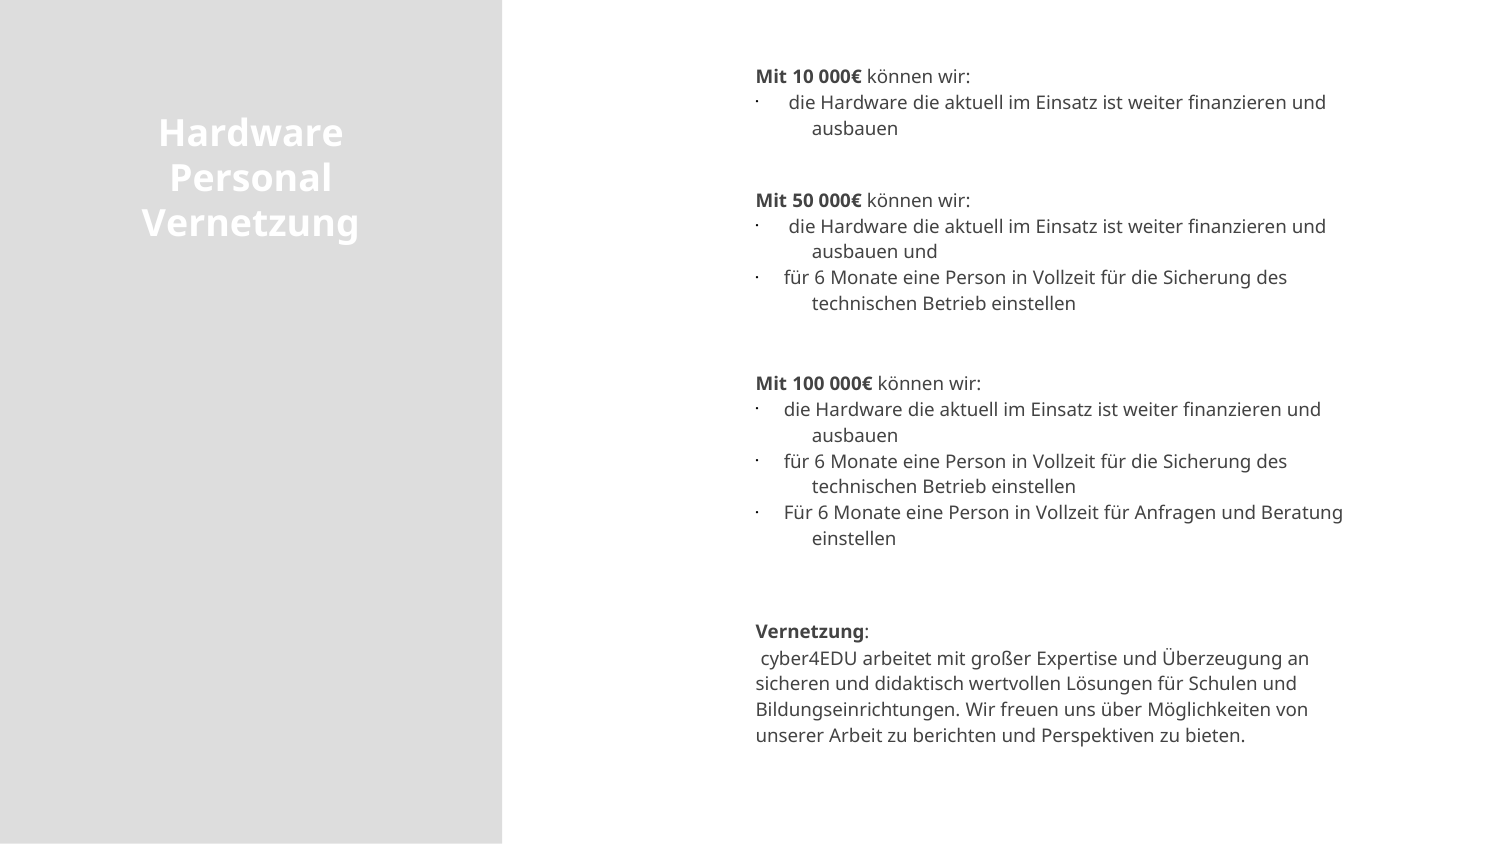

Mit 10 000€ können wir:
 die Hardware die aktuell im Einsatz ist weiter finanzieren und ausbauen
Hardware
Personal
Vernetzung
Mit 50 000€ können wir:
 die Hardware die aktuell im Einsatz ist weiter finanzieren und ausbauen und
für 6 Monate eine Person in Vollzeit für die Sicherung des technischen Betrieb einstellen
Mit 100 000€ können wir:
die Hardware die aktuell im Einsatz ist weiter finanzieren und ausbauen
für 6 Monate eine Person in Vollzeit für die Sicherung des technischen Betrieb einstellen
Für 6 Monate eine Person in Vollzeit für Anfragen und Beratung einstellen
Vernetzung:
 cyber4EDU arbeitet mit großer Expertise und Überzeugung an sicheren und didaktisch wertvollen Lösungen für Schulen und Bildungseinrichtungen. Wir freuen uns über Möglichkeiten von unserer Arbeit zu berichten und Perspektiven zu bieten.